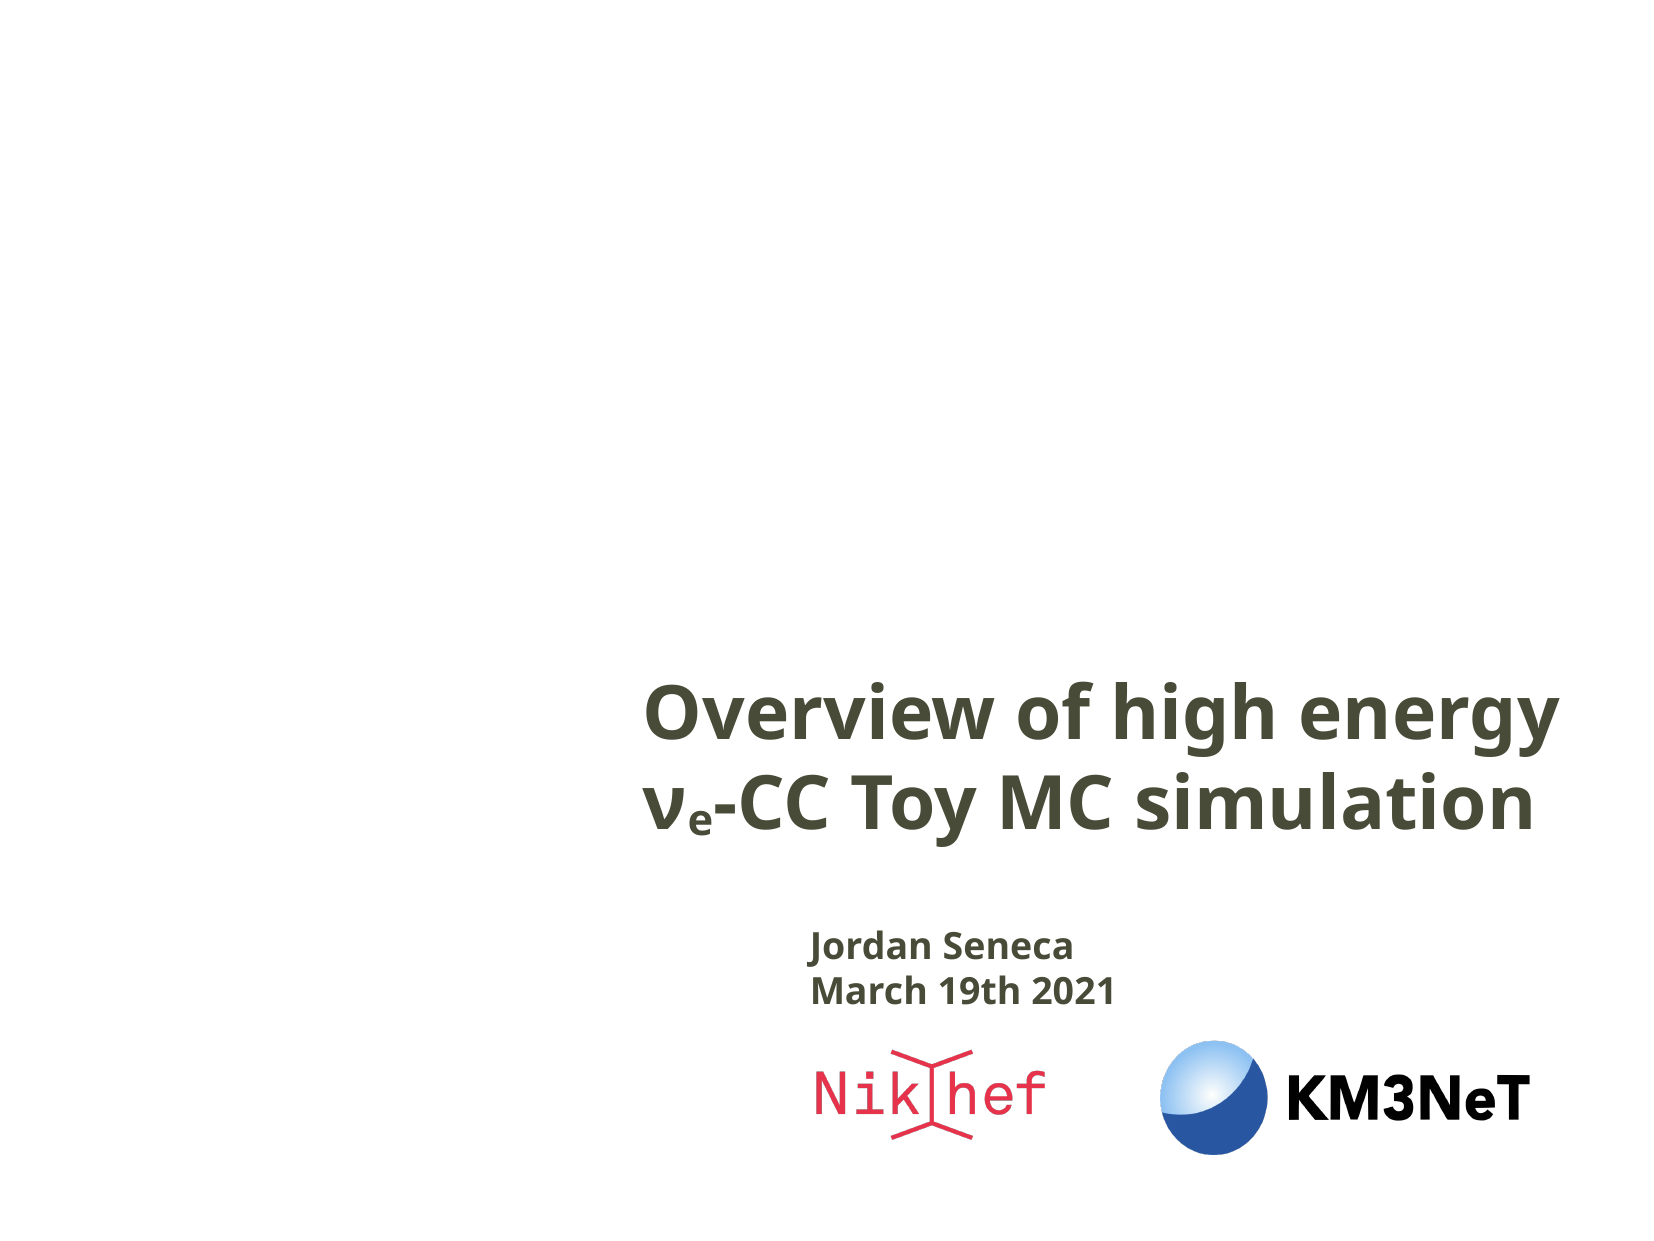

Overview of high energy
νe-CC Toy MC simulation
Jordan Seneca
March 19th 2021